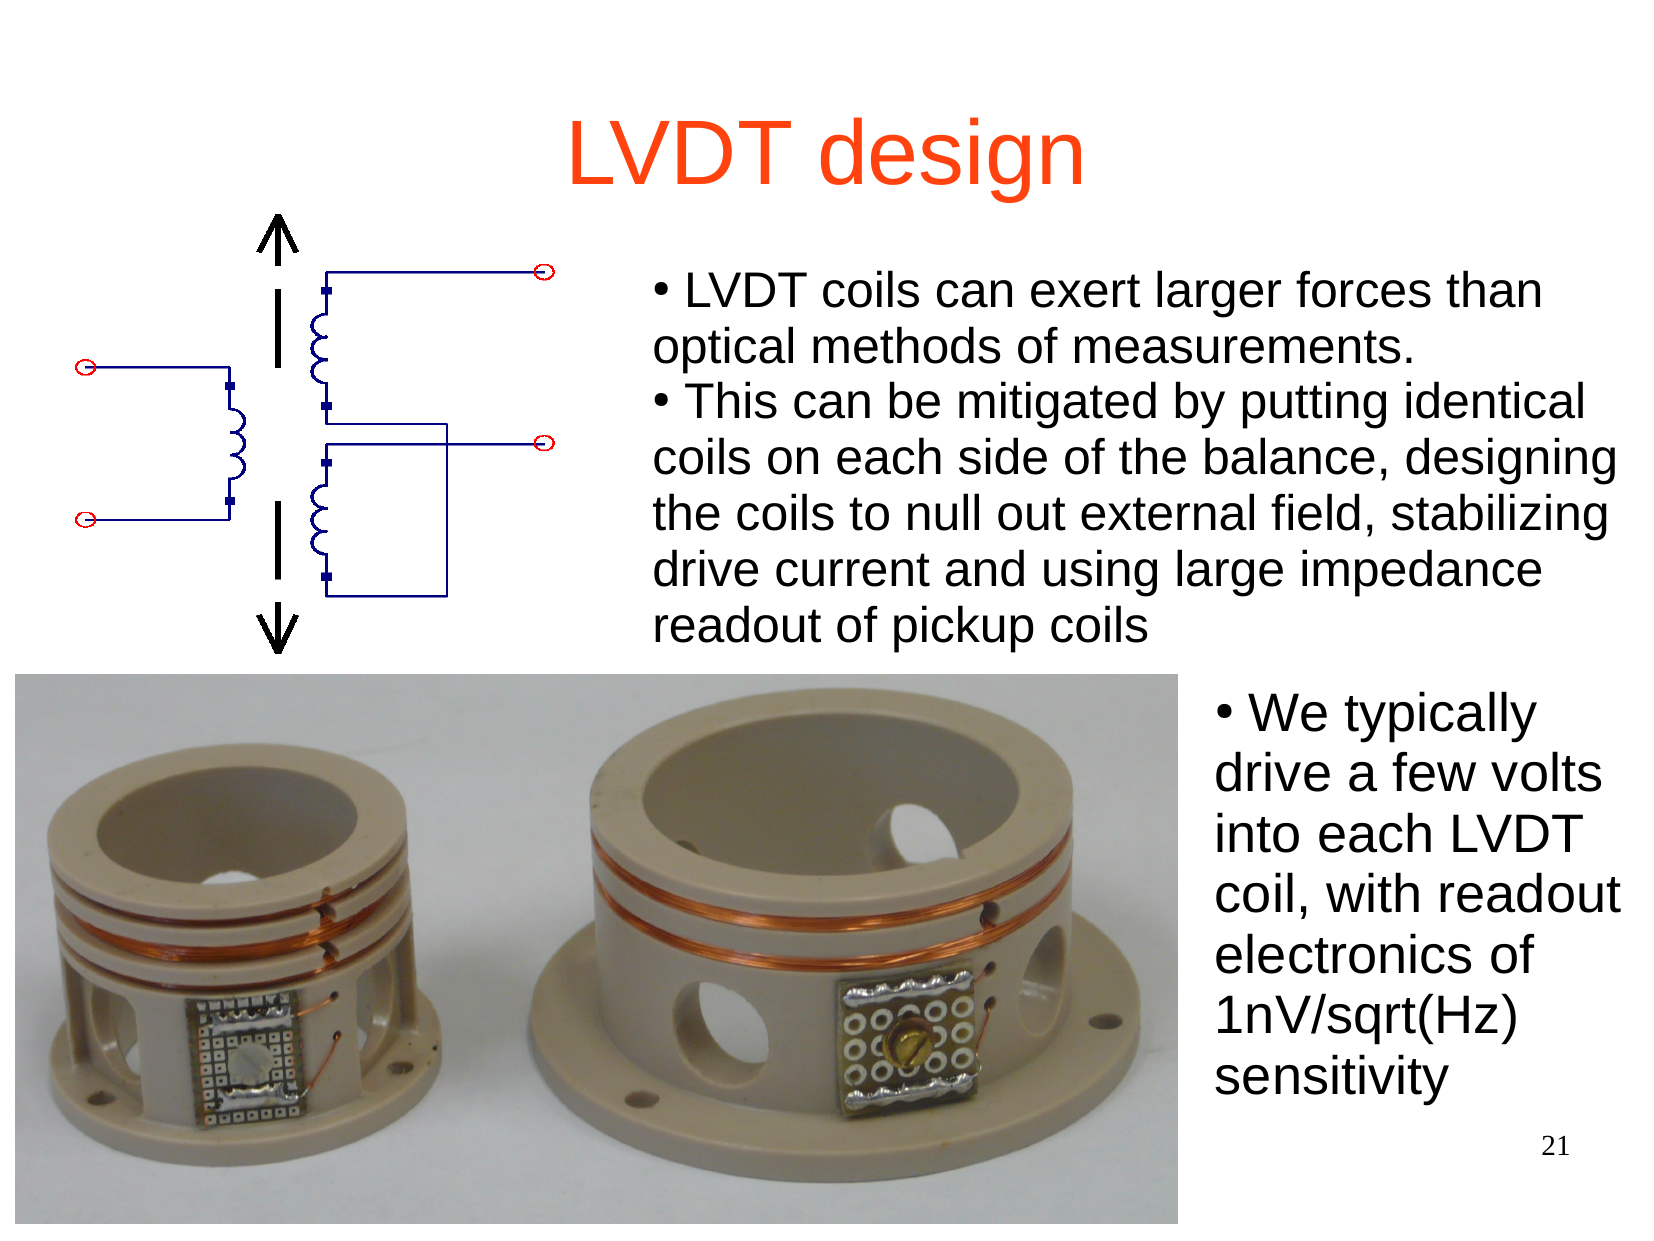

# LVDT design
 LVDT coils can exert larger forces than optical methods of measurements.
 This can be mitigated by putting identical coils on each side of the balance, designing the coils to null out external field, stabilizing drive current and using large impedance readout of pickup coils
 We typically drive a few volts into each LVDT coil, with readout electronics of 1nV/sqrt(Hz) sensitivity
21